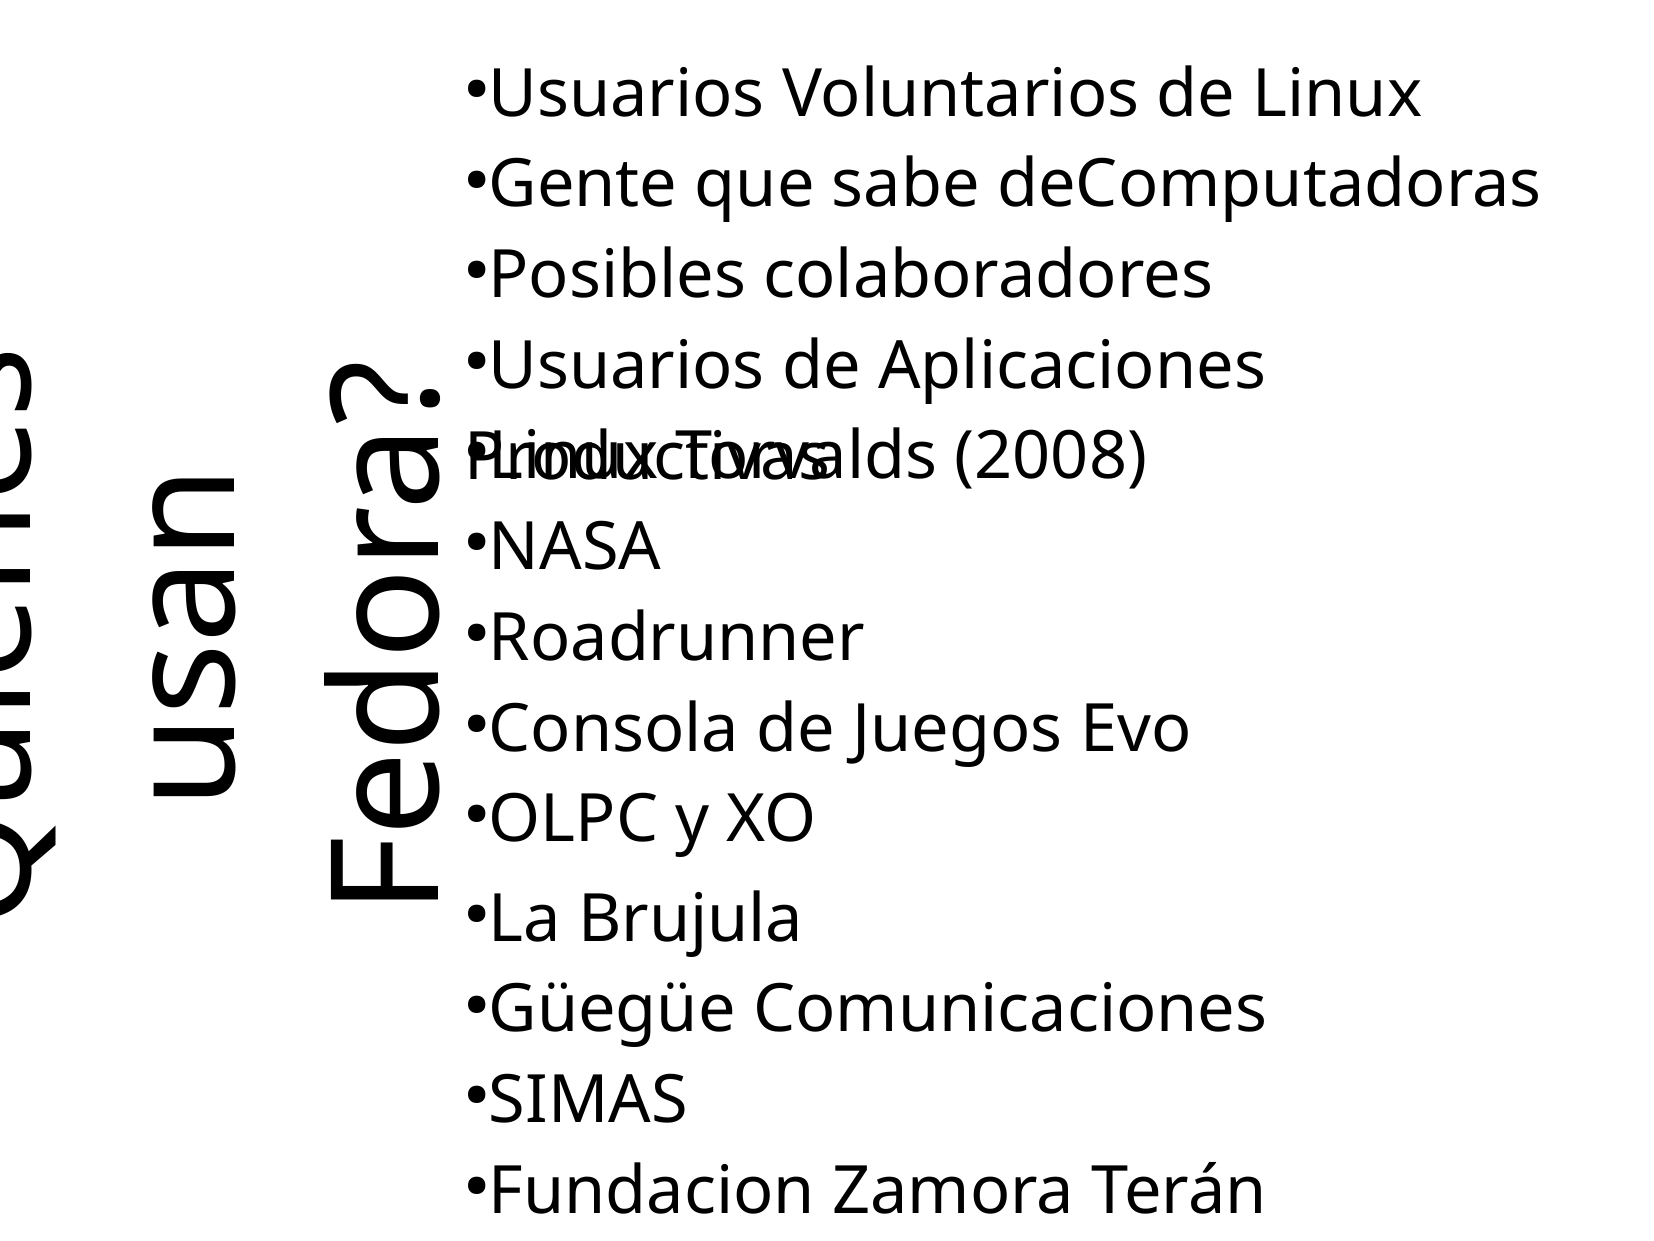

Usuarios Voluntarios de Linux
Gente que sabe deComputadoras
Posibles colaboradores
Usuarios de Aplicaciones Productivas
# Quienes usan Fedora?
Linux Torvalds (2008)
NASA
Roadrunner
Consola de Juegos Evo
OLPC y XO
La Brujula
Güegüe Comunicaciones
SIMAS
Fundacion Zamora Terán